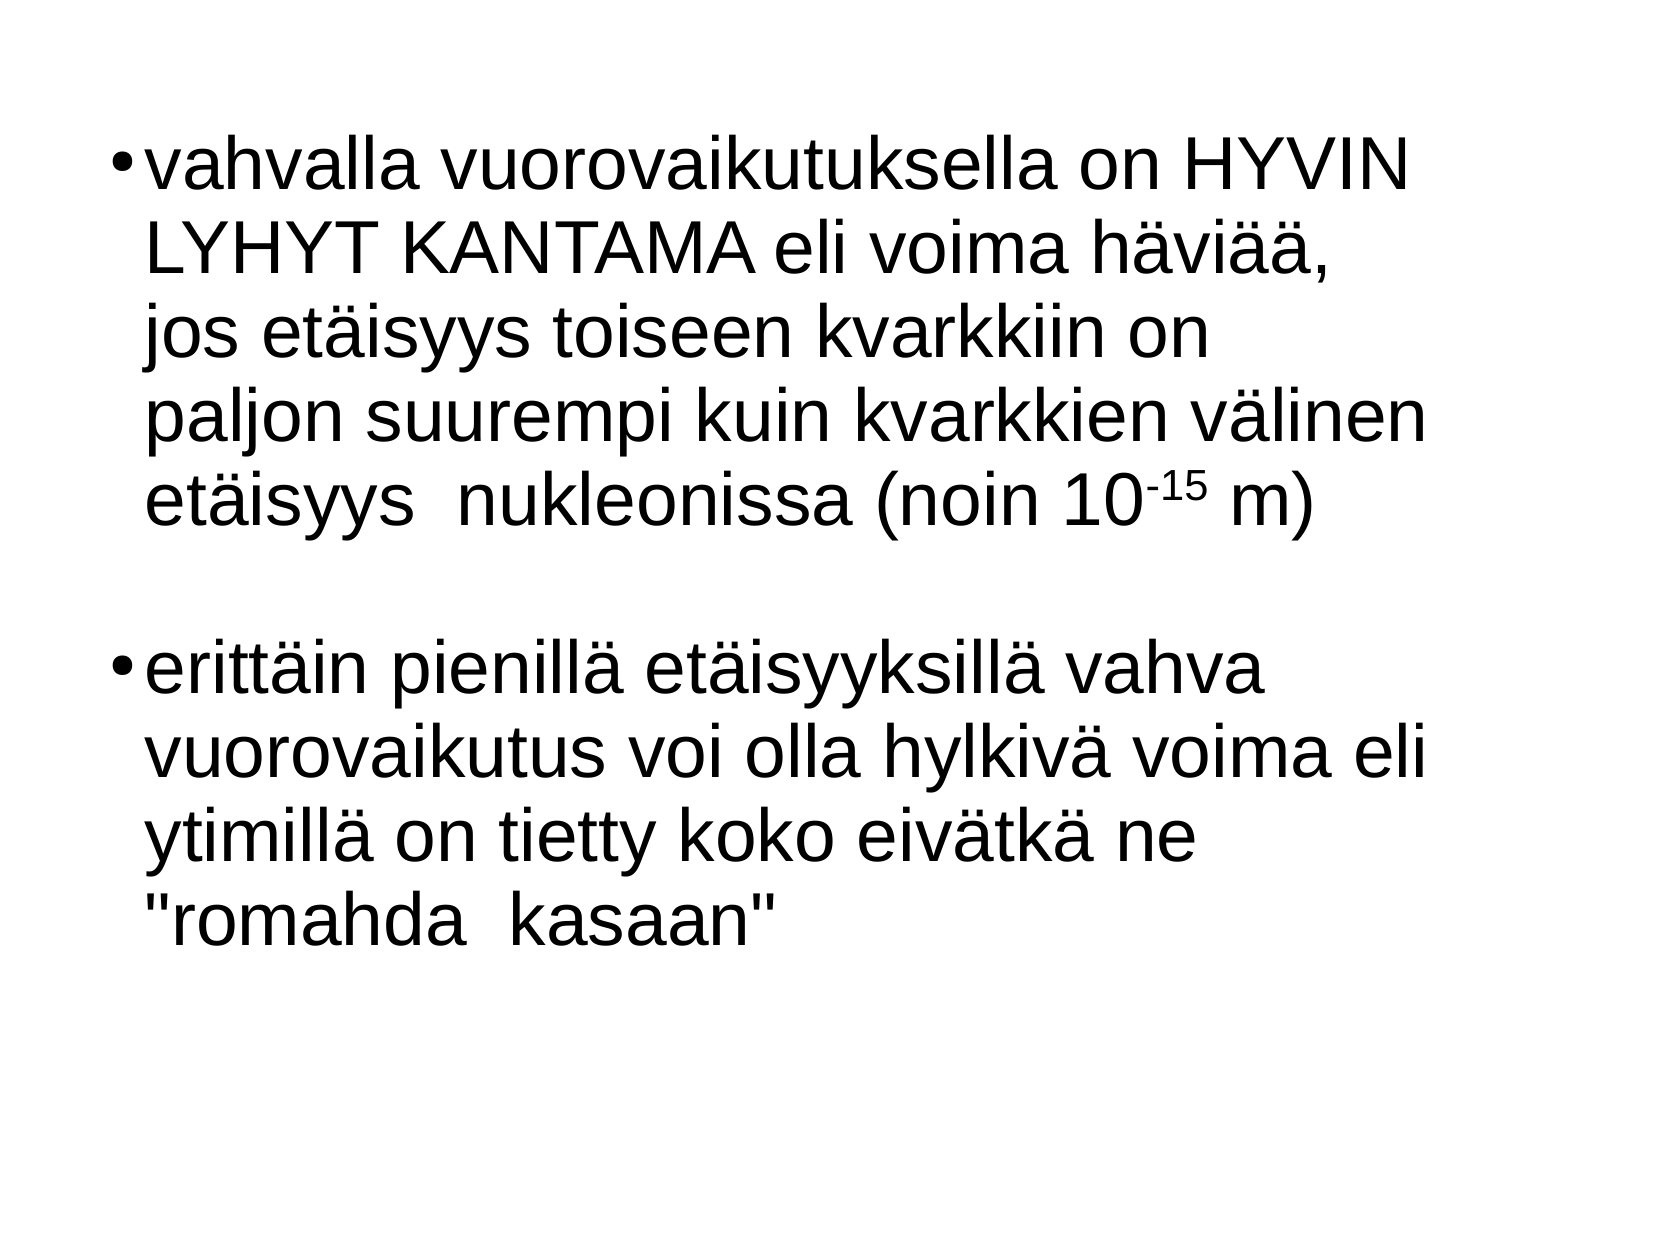

vahvalla vuorovaikutuksella on HYVIN LYHYT KANTAMA eli voima häviää, jos etäisyys toiseen kvarkkiin on paljon suurempi kuin kvarkkien välinen etäisyys nukleonissa (noin 10-15 m)
erittäin pienillä etäisyyksillä vahva vuorovaikutus voi olla hylkivä voima eli ytimillä on tietty koko eivätkä ne "romahda kasaan"